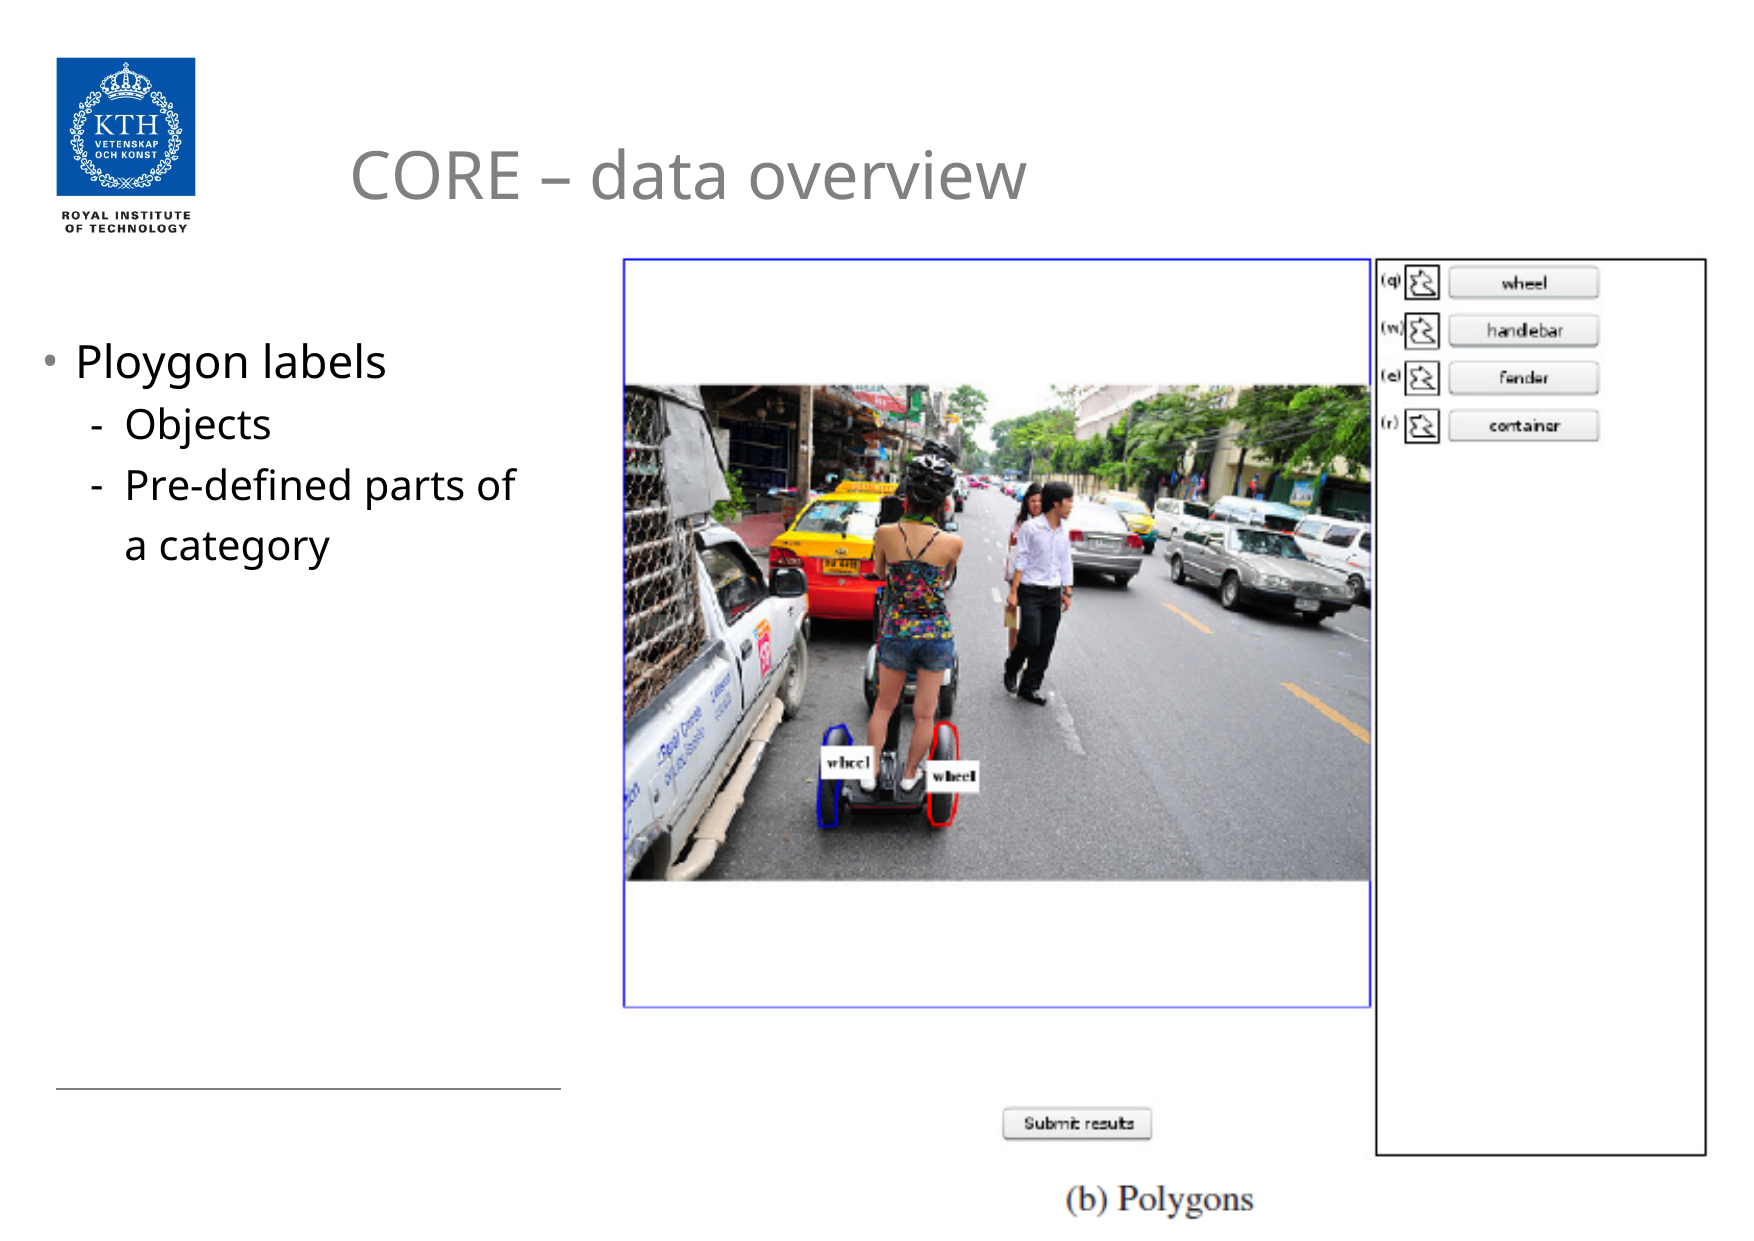

# CORE – data overview
Ploygon labels
Objects
Pre-defined parts of
a category
17